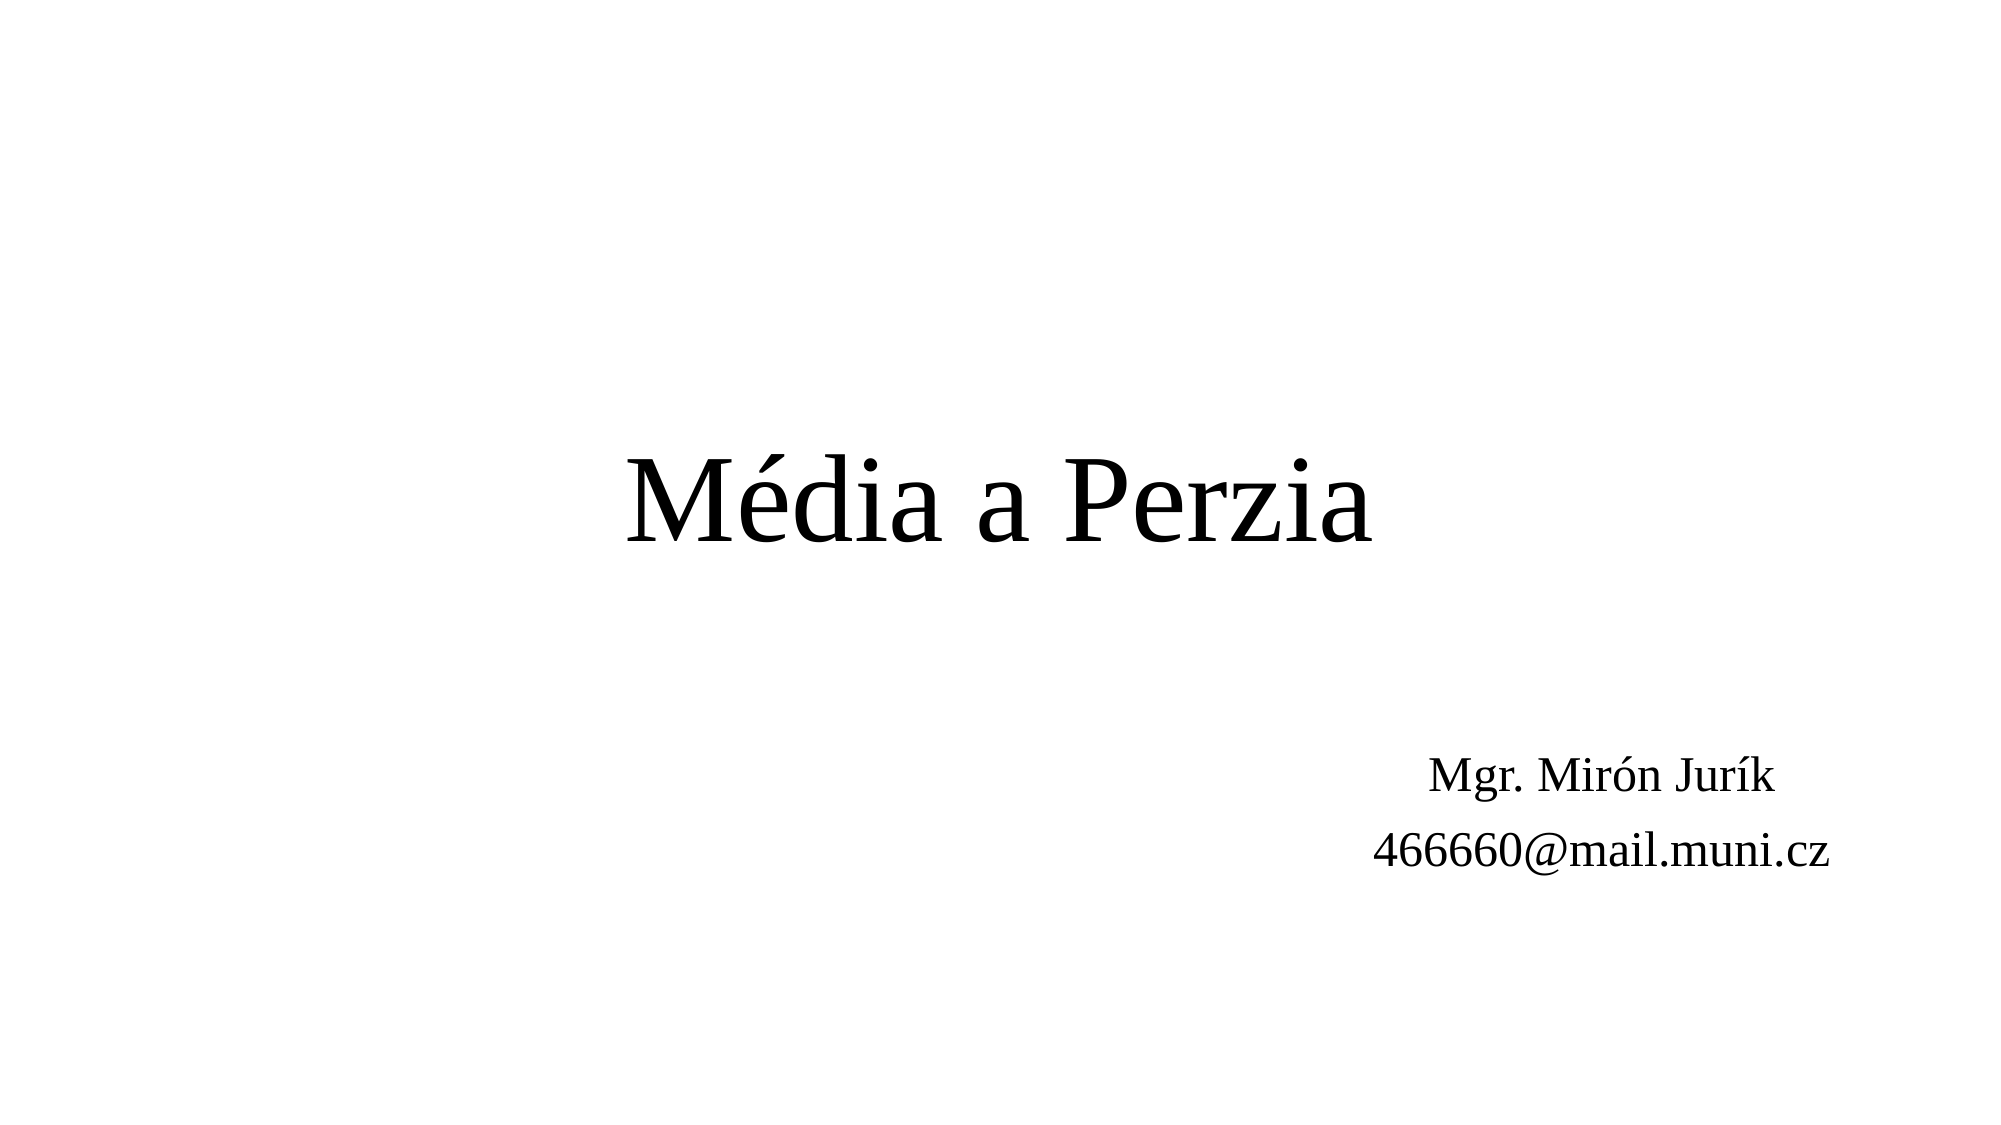

# Média a Perzia
Mgr. Mirón Jurík
466660@mail.muni.cz